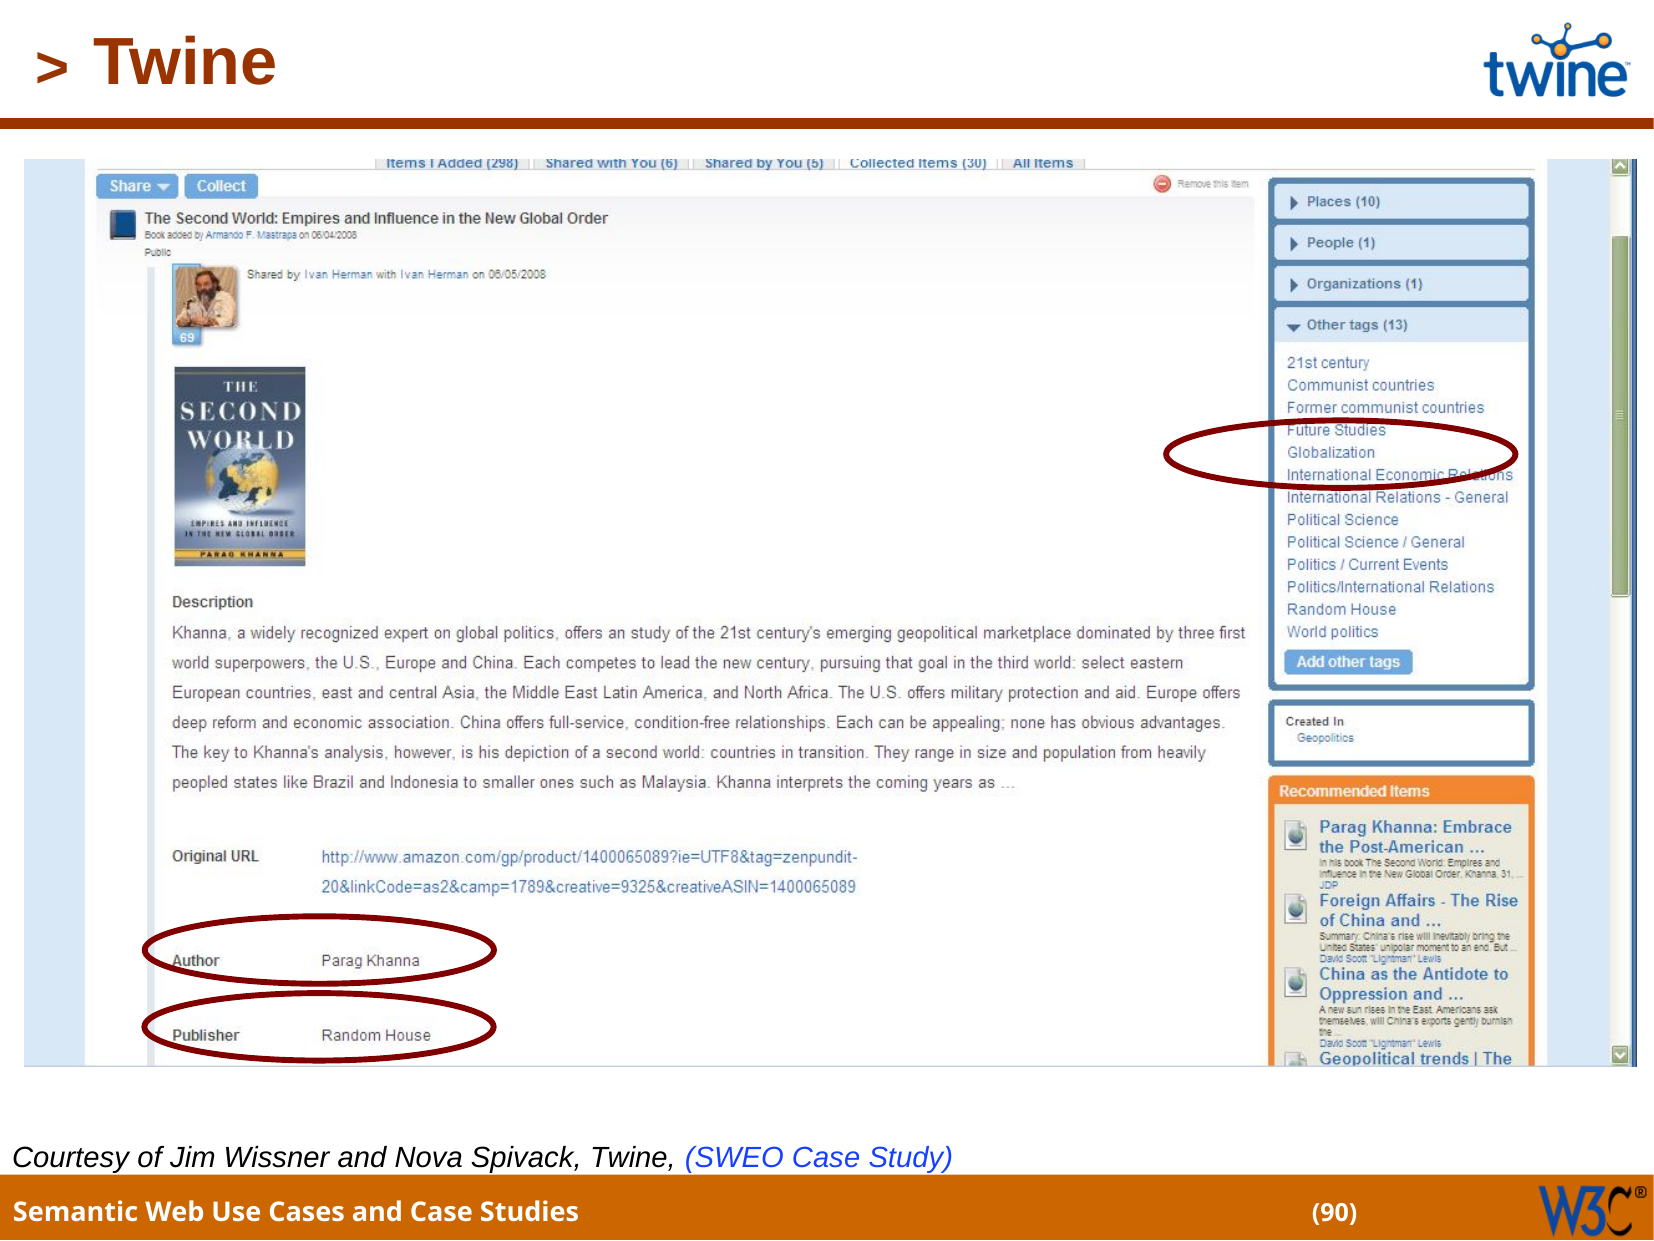

# Twine
Courtesy of Jim Wissner and Nova Spivack, Twine, (SWEO Case Study)